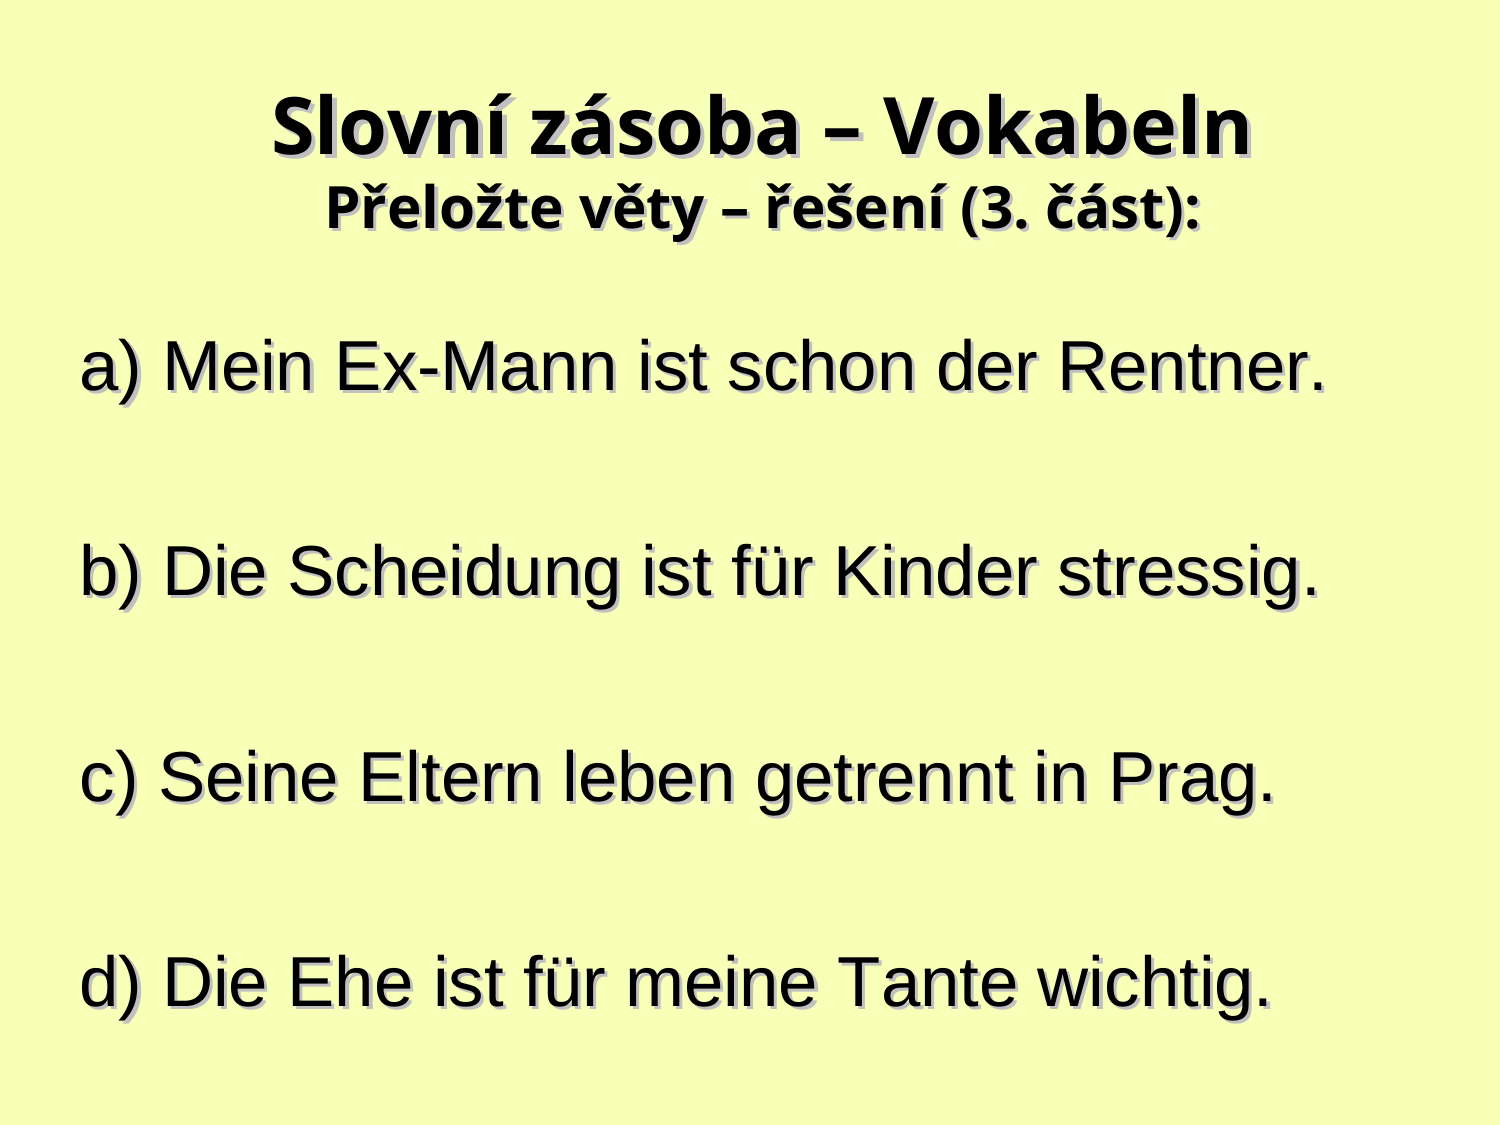

# Slovní zásoba – Vokabeln Přeložte věty – řešení (3. část):
a) Mein Ex-Mann ist schon der Rentner.
b) Die Scheidung ist für Kinder stressig.
c) Seine Eltern leben getrennt in Prag.
d) Die Ehe ist für meine Tante wichtig.